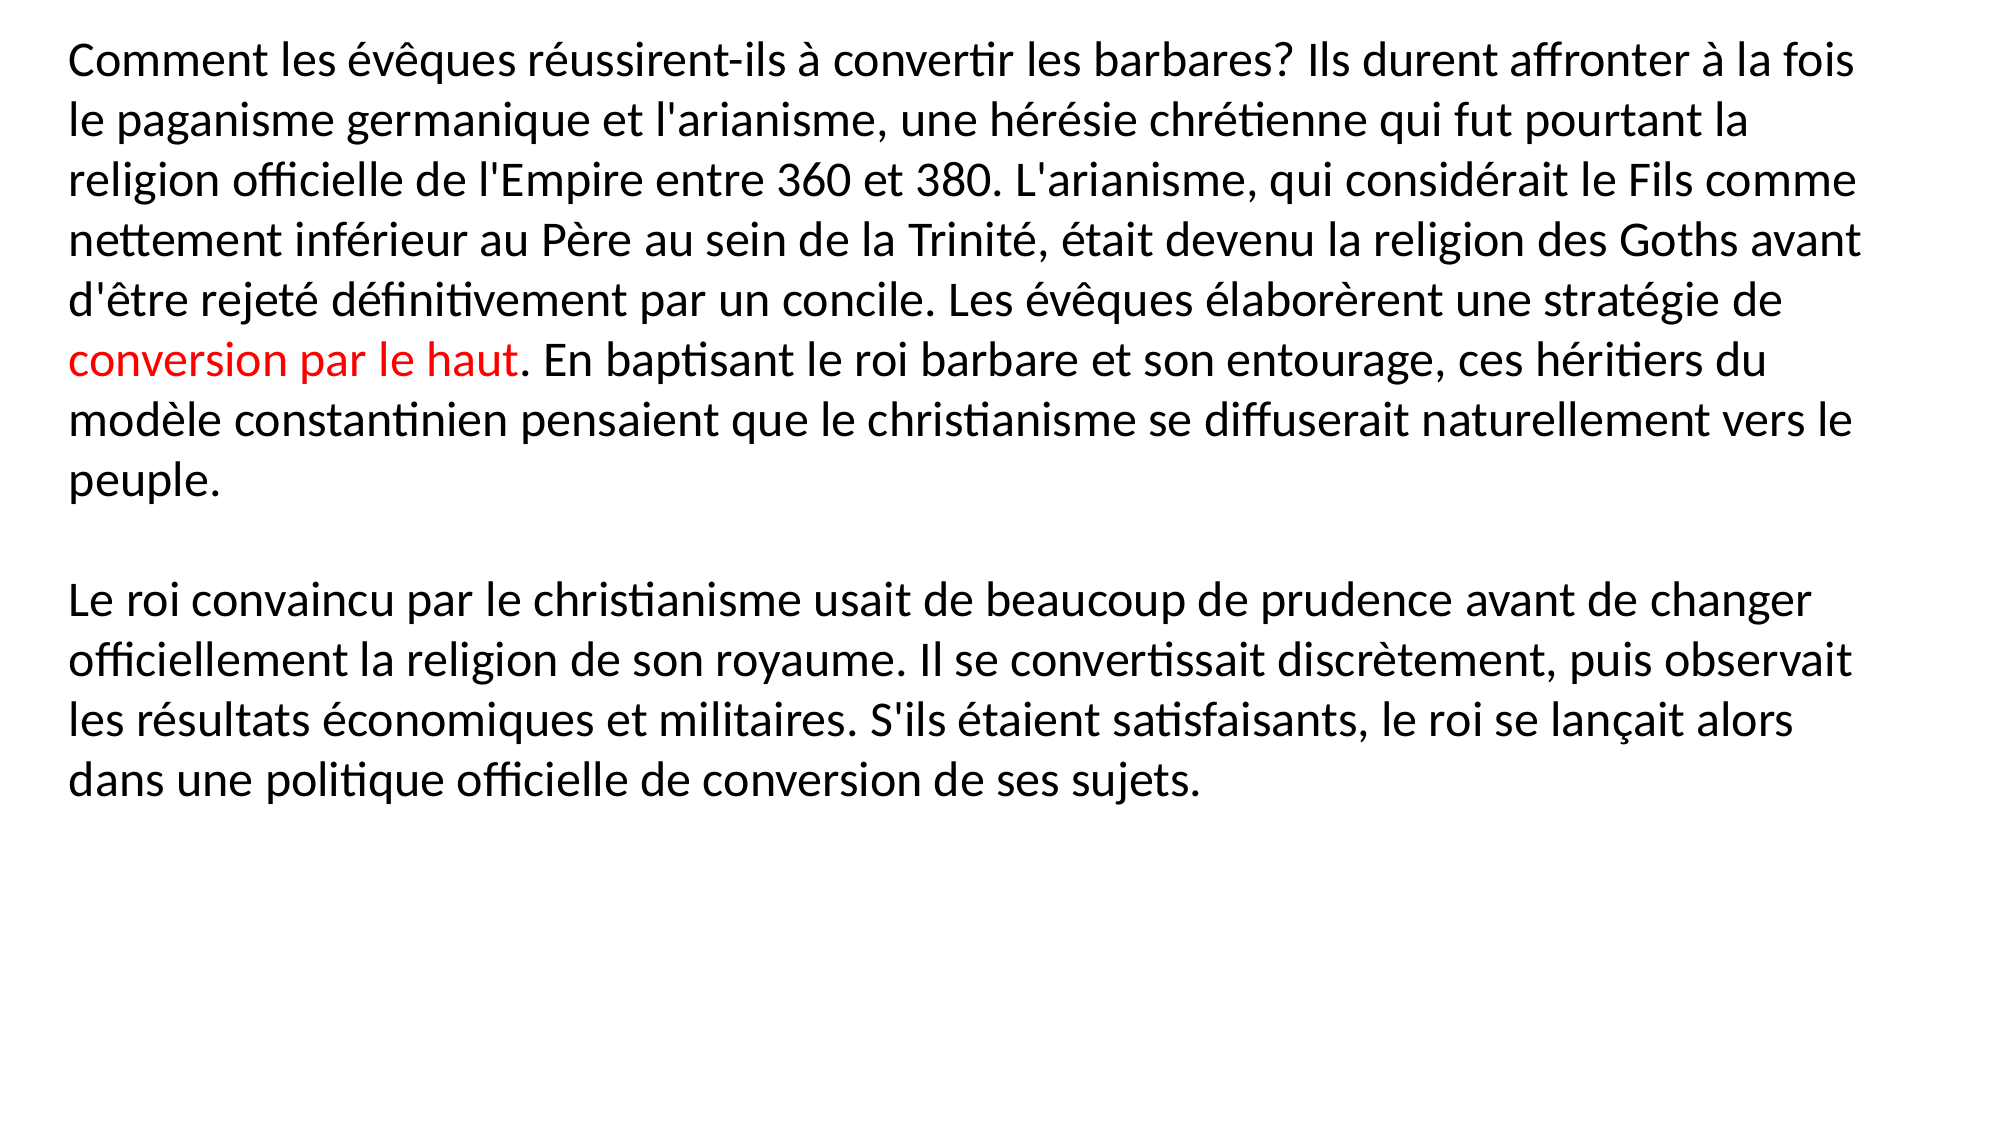

Comment les évêques réussirent-ils à convertir les barbares? Ils durent affronter à la fois le paganisme germanique et l'arianisme, une hérésie chrétienne qui fut pourtant la religion officielle de l'Empire entre 360 et 380. L'arianisme, qui considérait le Fils comme nettement inférieur au Père au sein de la Trinité, était devenu la religion des Goths avant d'être rejeté définitivement par un concile. Les évêques élaborèrent une stratégie de conversion par le haut. En baptisant le roi barbare et son entourage, ces héritiers du modèle constantinien pensaient que le christianisme se diffuserait naturellement vers le peuple.
Le roi convaincu par le christianisme usait de beaucoup de prudence avant de changer officiellement la religion de son royaume. Il se convertissait discrètement, puis observait les résultats économiques et militaires. S'ils étaient satisfaisants, le roi se lançait alors dans une politique officielle de conversion de ses sujets.